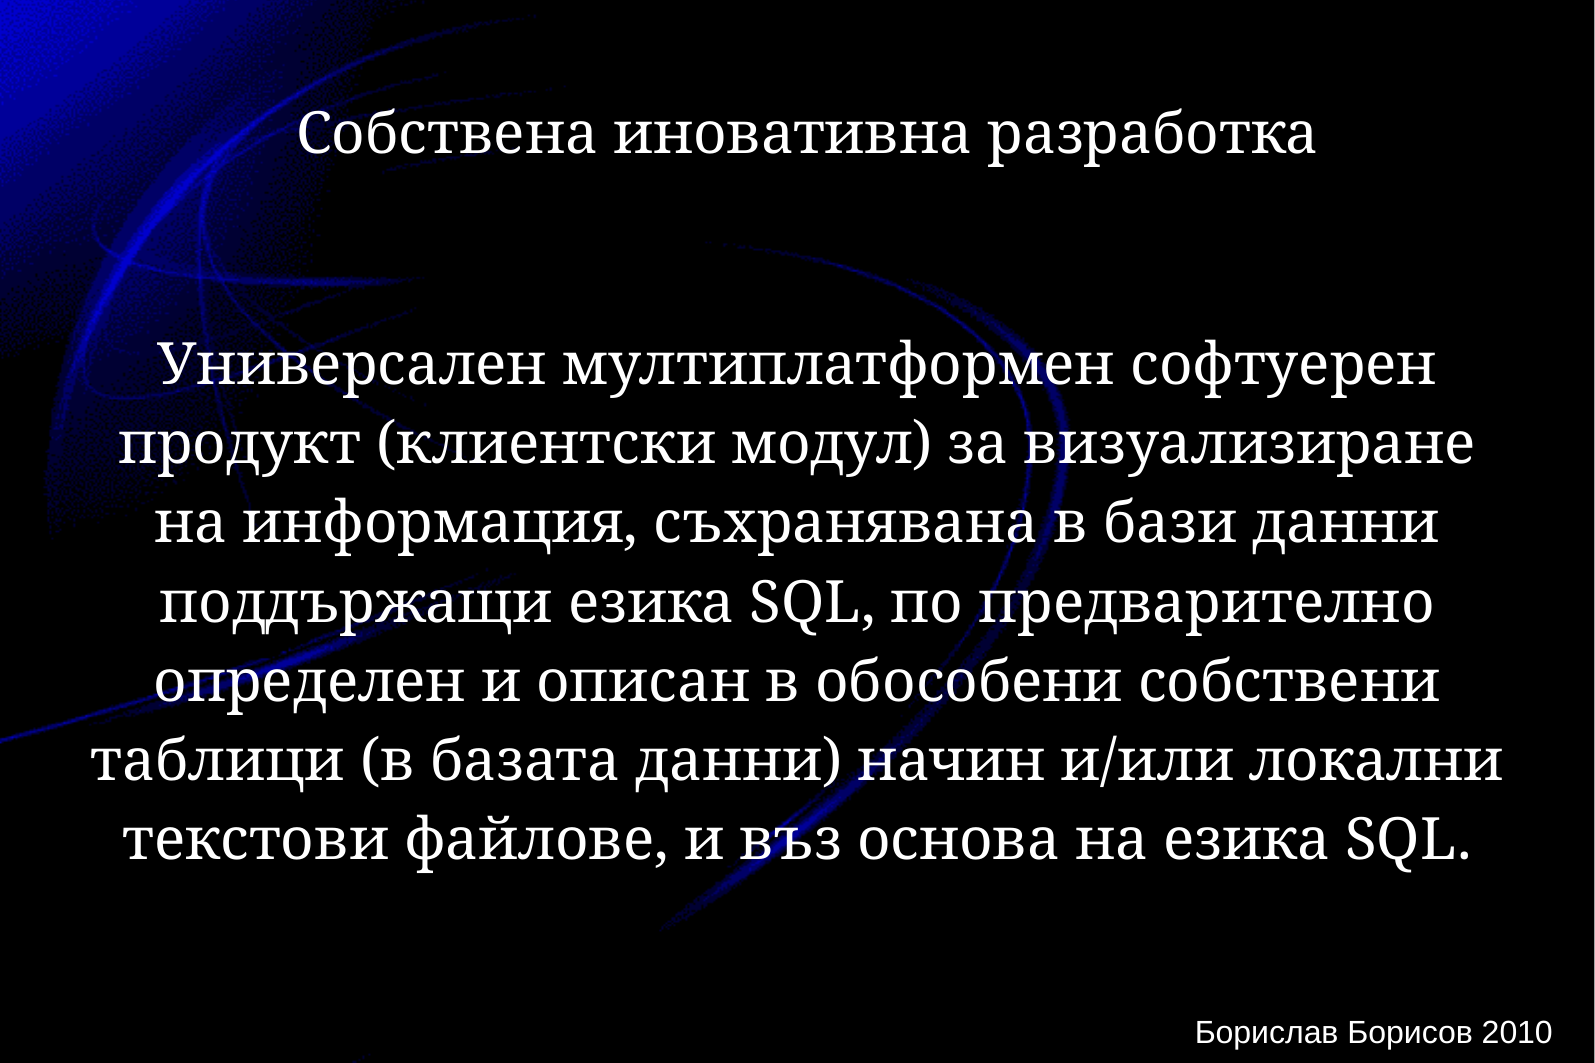

# Собствена иновативна разработка
Универсален мултиплатформен софтуерен продукт (клиентски модул) за визуализиране на информация, съхранявана в бази данни поддържащи езика SQL, по предварително определен и описан в обособени собствени таблици (в базата данни) начин и/или локални текстови файлове, и въз основа на езика SQL.
Борислав Борисов 2010